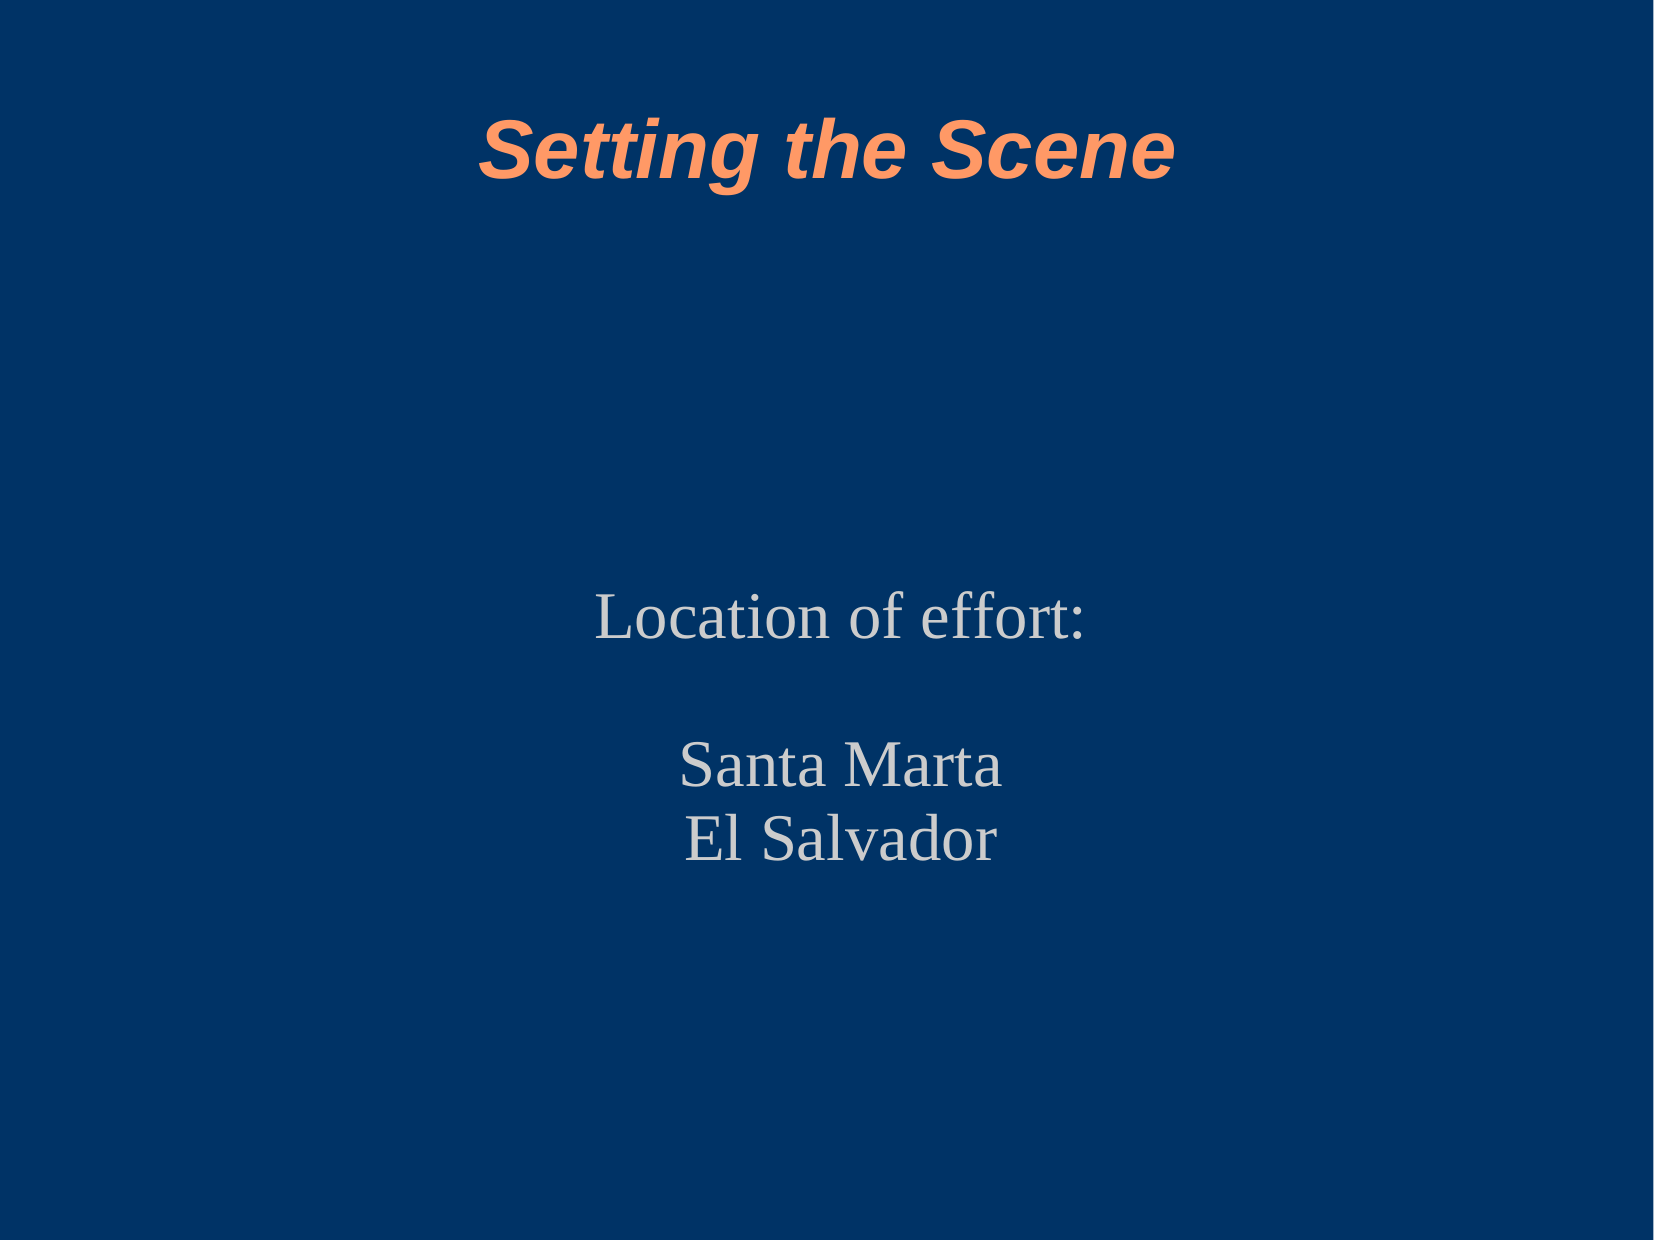

# Setting the Scene
Location of effort:
Santa Marta
El Salvador